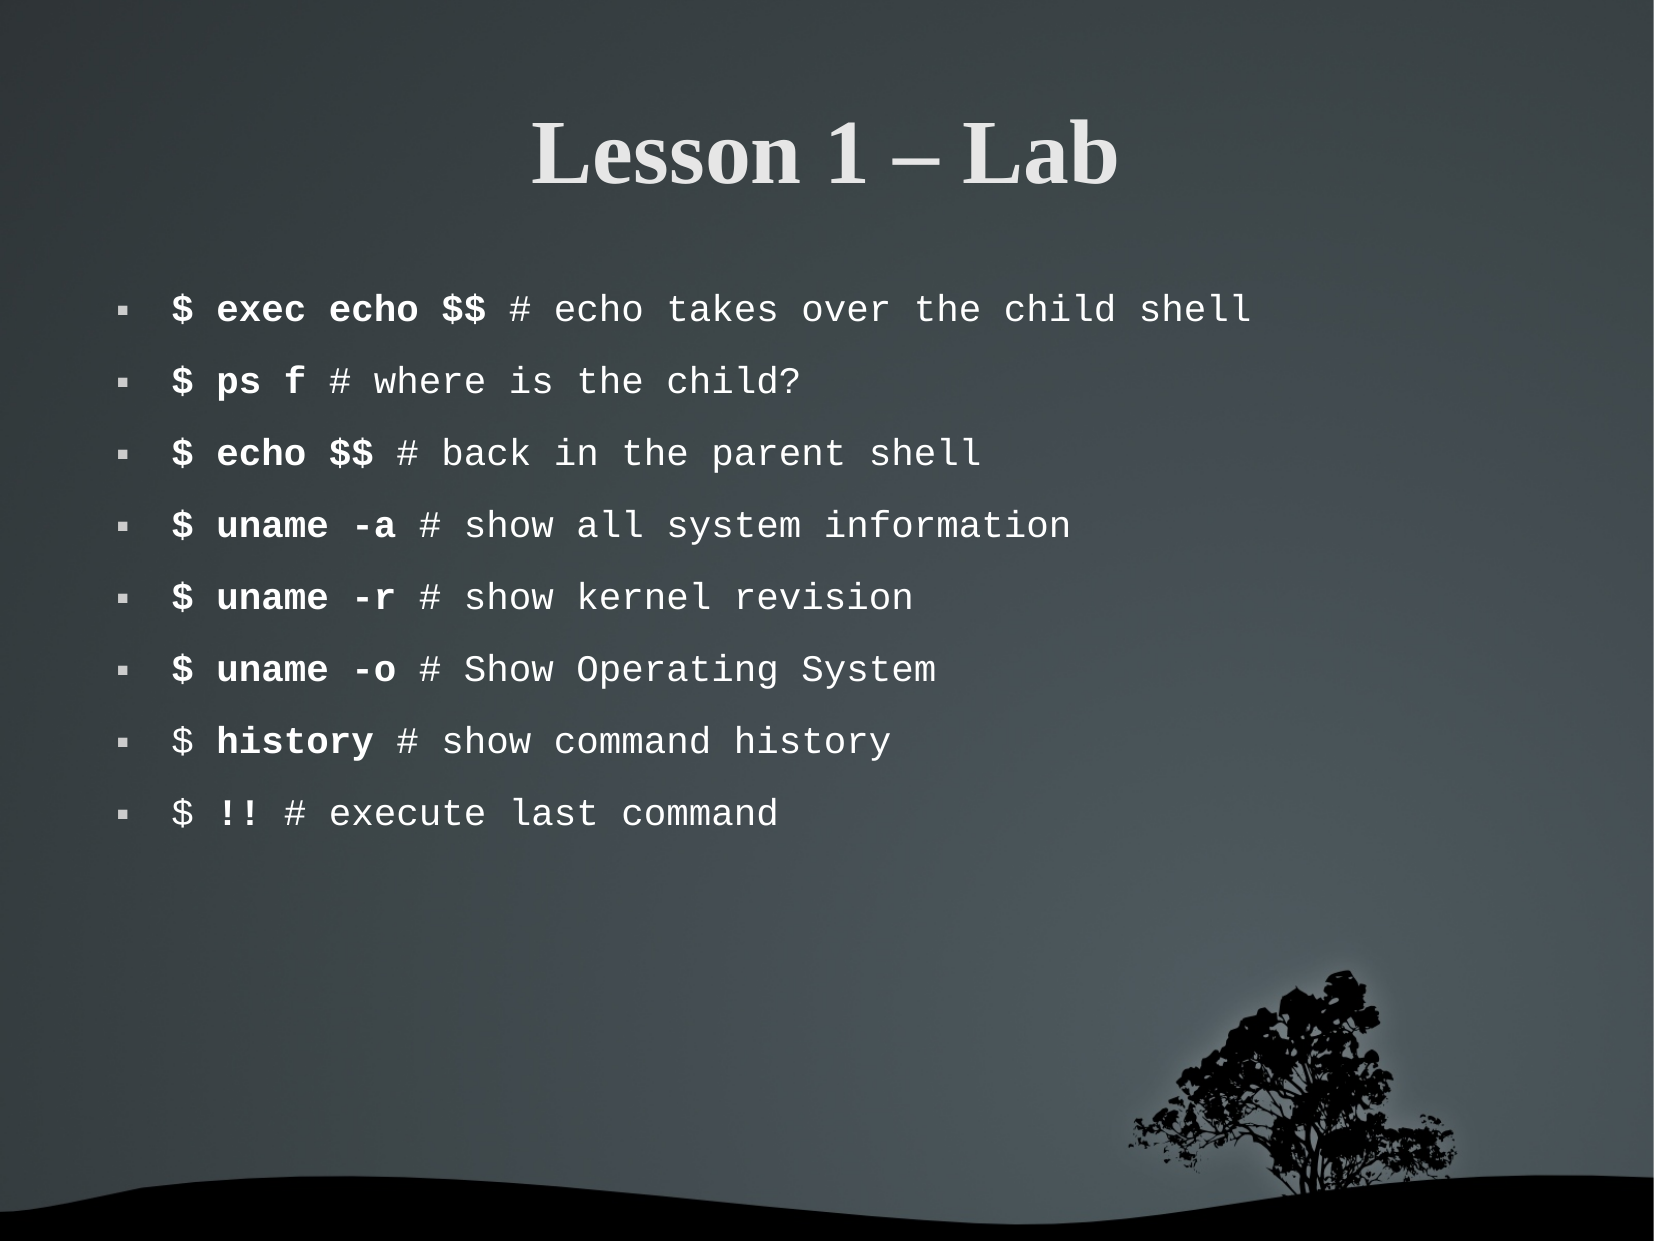

# Lesson 1 – Lab
$ exec echo $$ # echo takes over the child shell
$ ps f # where is the child?
$ echo $$ # back in the parent shell
$ uname -a # show all system information
$ uname -r # show kernel revision
$ uname -o # Show Operating System
$ history # show command history
$ !! # execute last command